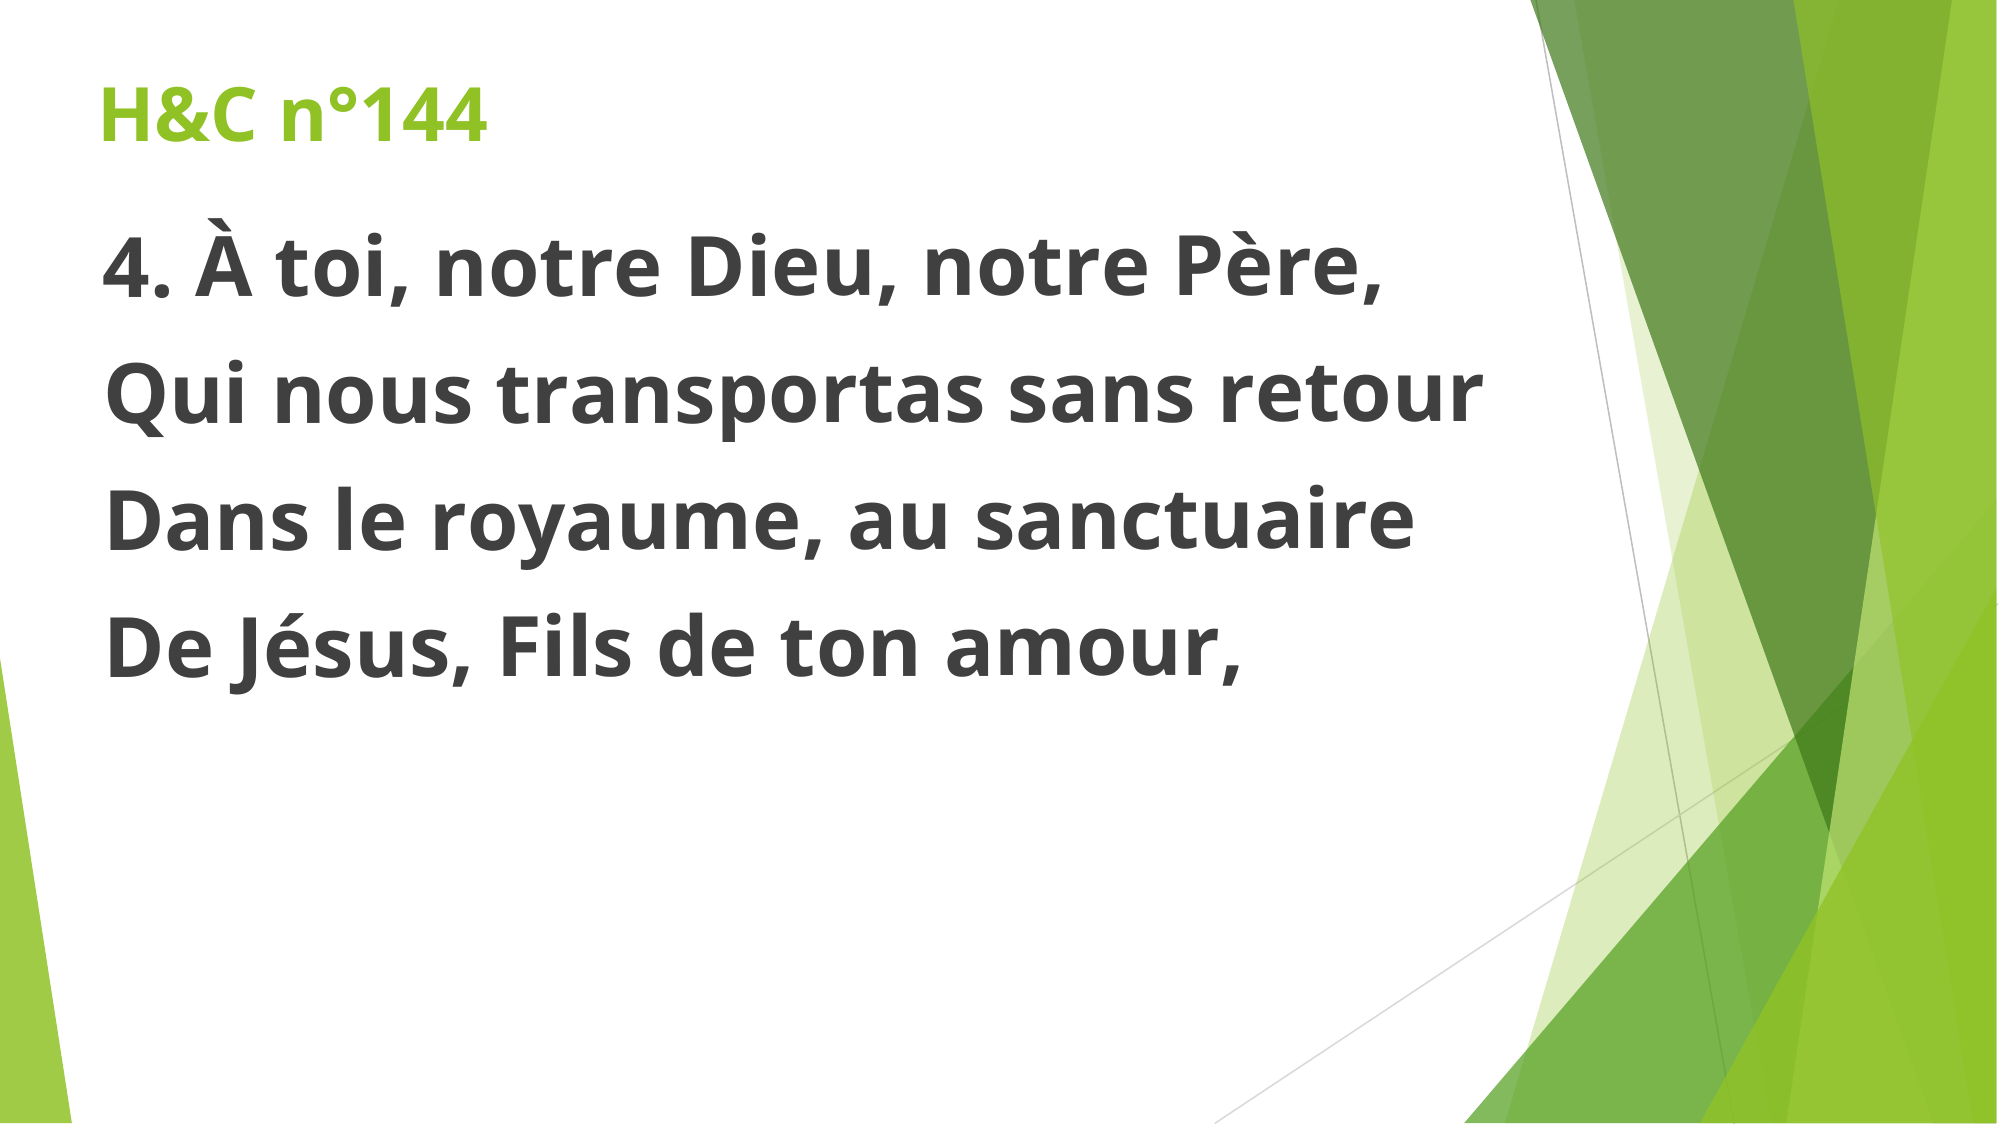

H&C n°144
4. À toi, notre Dieu, notre Père,
Qui nous transportas sans retour
Dans le royaume, au sanctuaire
De Jésus, Fils de ton amour,